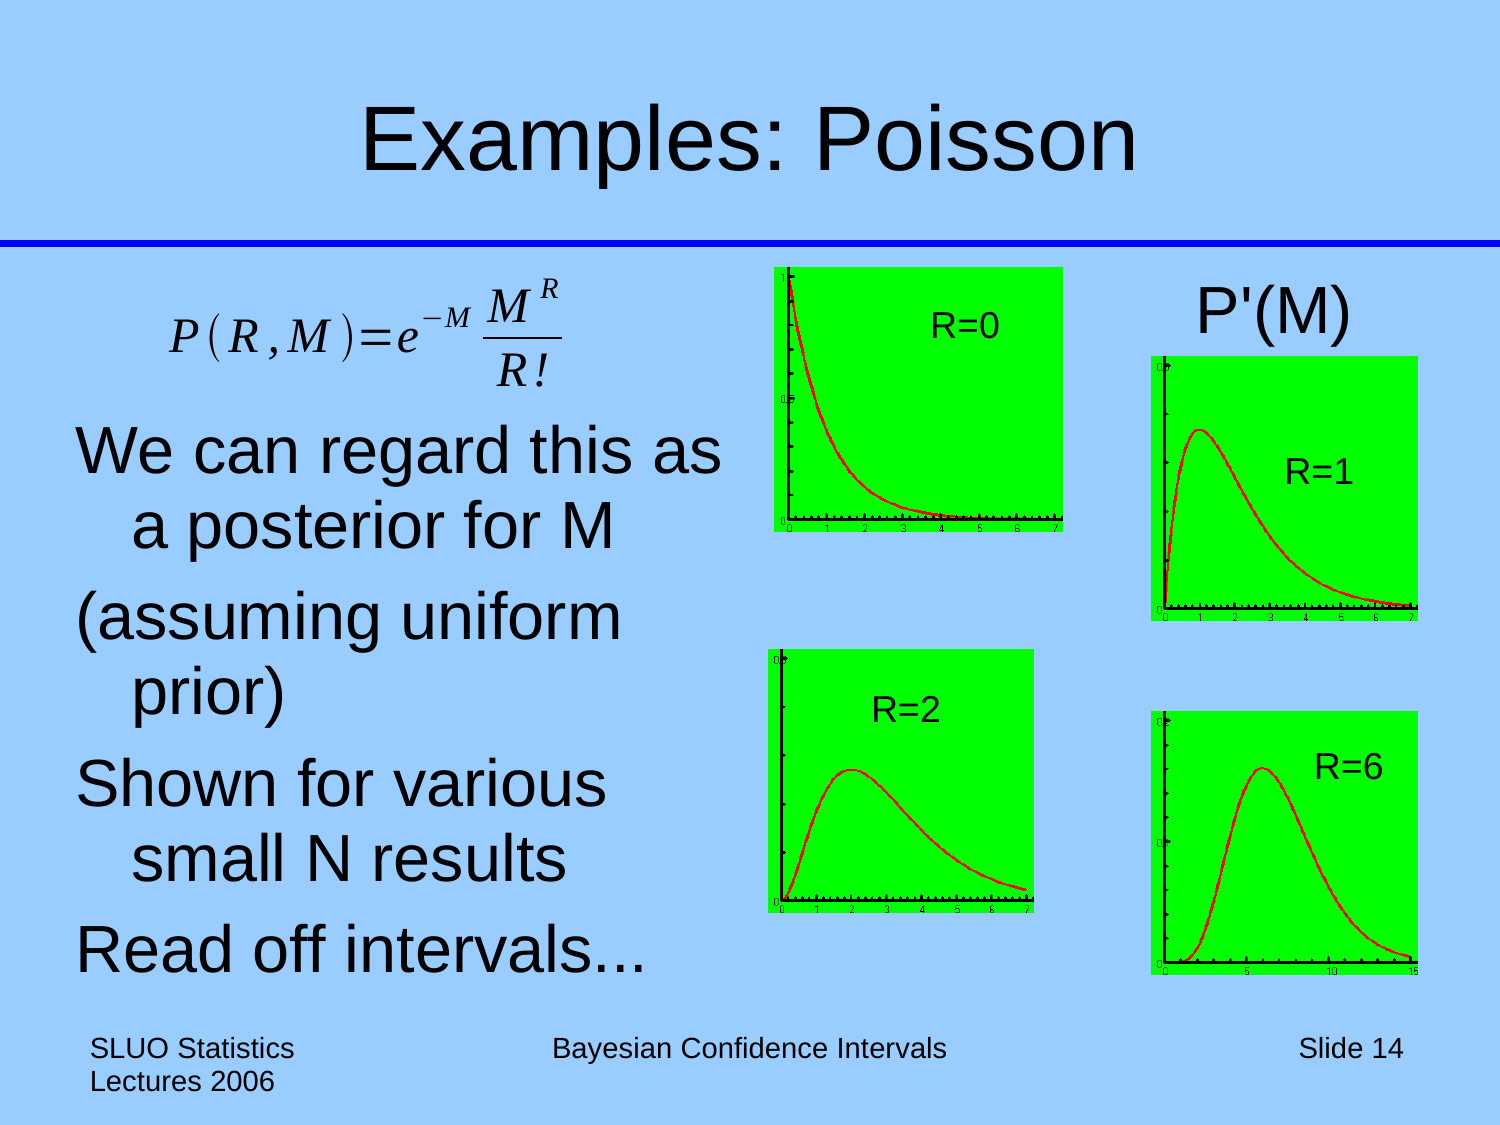

# Examples: Poisson
P'(M)
R=0
We can regard this as a posterior for M
(assuming uniform prior)
Shown for various small N results
Read off intervals...
R=1
R=2
R=6
14